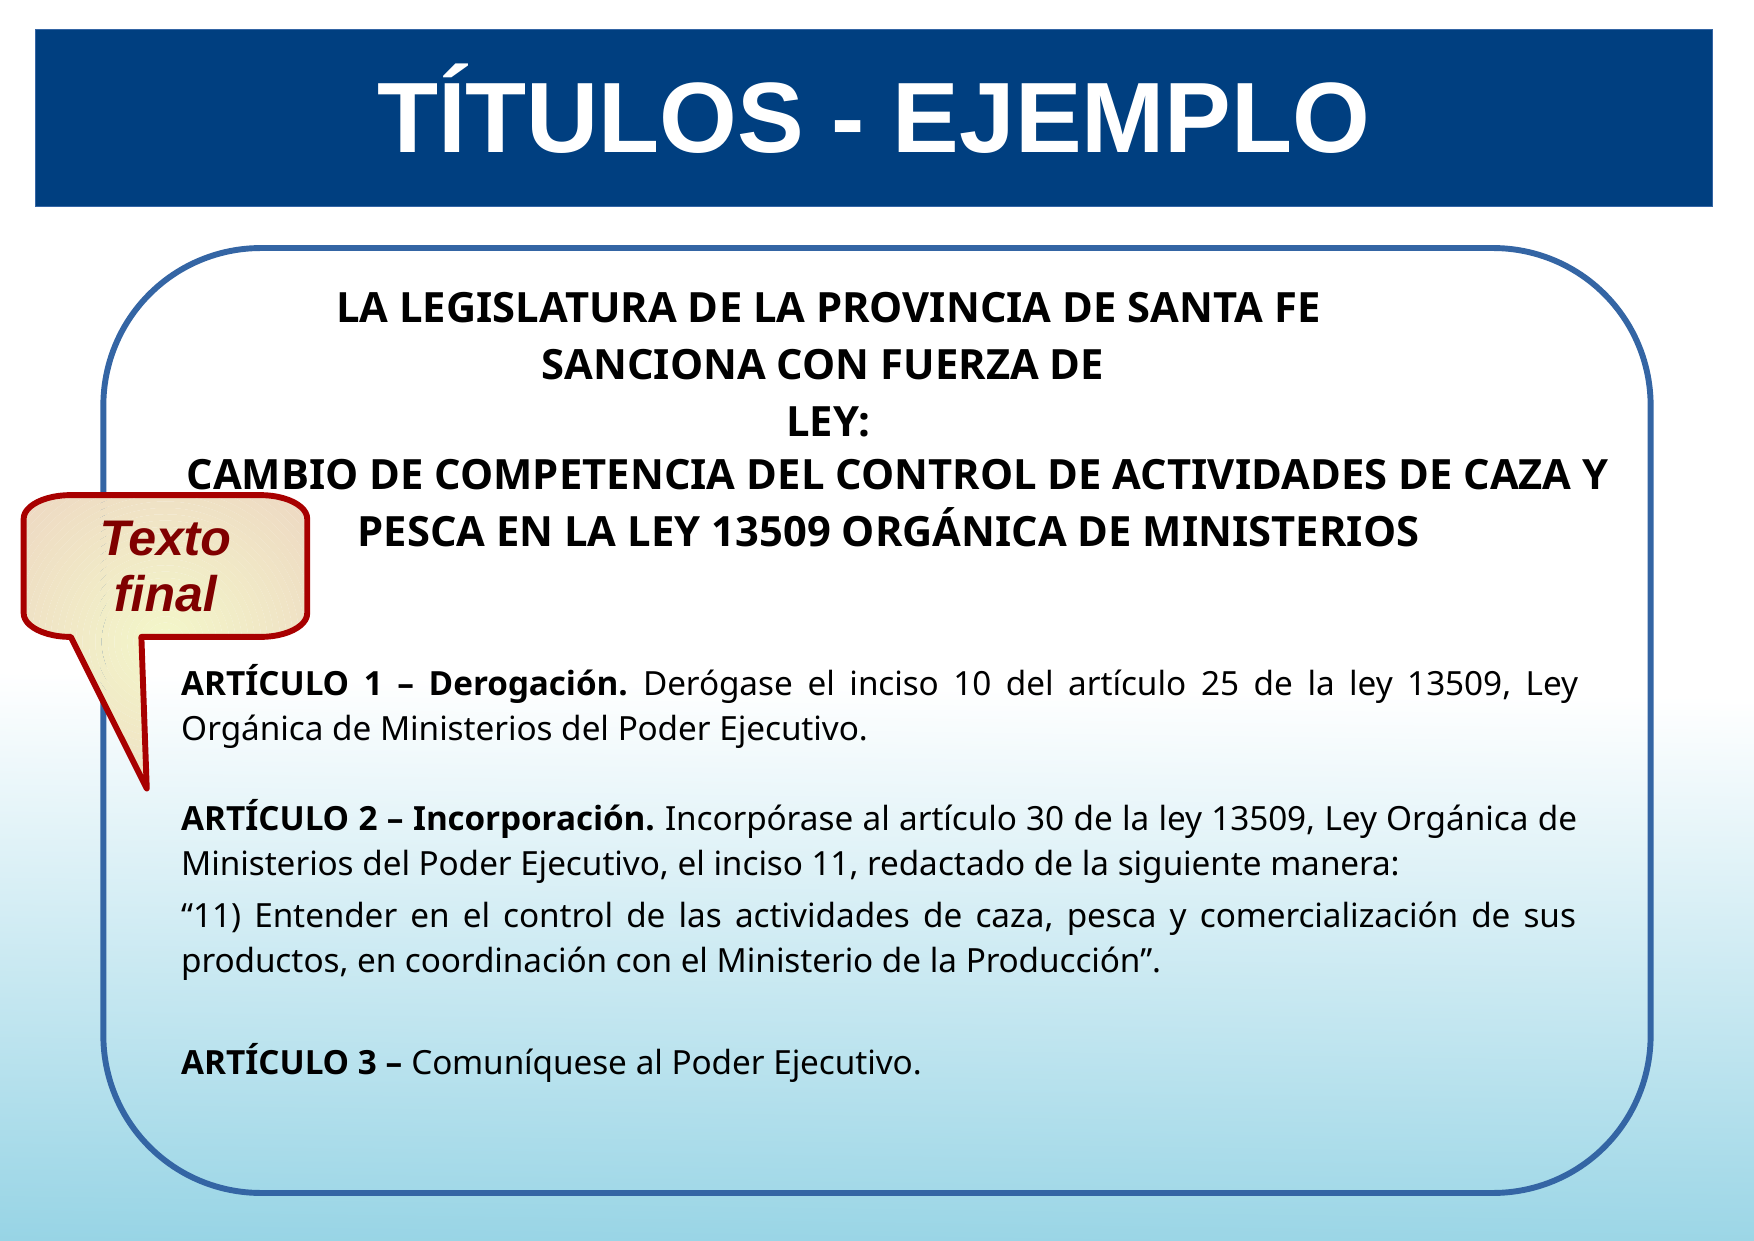

TÍTULOS - EJEMPLO
LA LEGISLATURA DE LA PROVINCIA DE SANTA FE
SANCIONA CON FUERZA DE
LEY:
CAMBIO DE COMPETENCIA DEL CONTROL DE ACTIVIDADES DE CAZA Y PESCA EN LA LEY 13509 ORGÁNICA DE MINISTERIOS
Texto
final
ARTÍCULO 1 – Derogación. Derógase el inciso 10 del artículo 25 de la ley 13509, Ley Orgánica de Ministerios del Poder Ejecutivo.
ARTÍCULO 2 – Incorporación. Incorpórase al artículo 30 de la ley 13509, Ley Orgánica de Ministerios del Poder Ejecutivo, el inciso 11, redactado de la siguiente manera:
“11) Entender en el control de las actividades de caza, pesca y comercialización de sus productos, en coordinación con el Ministerio de la Producción”.
ARTÍCULO 3 – Comuníquese al Poder Ejecutivo.